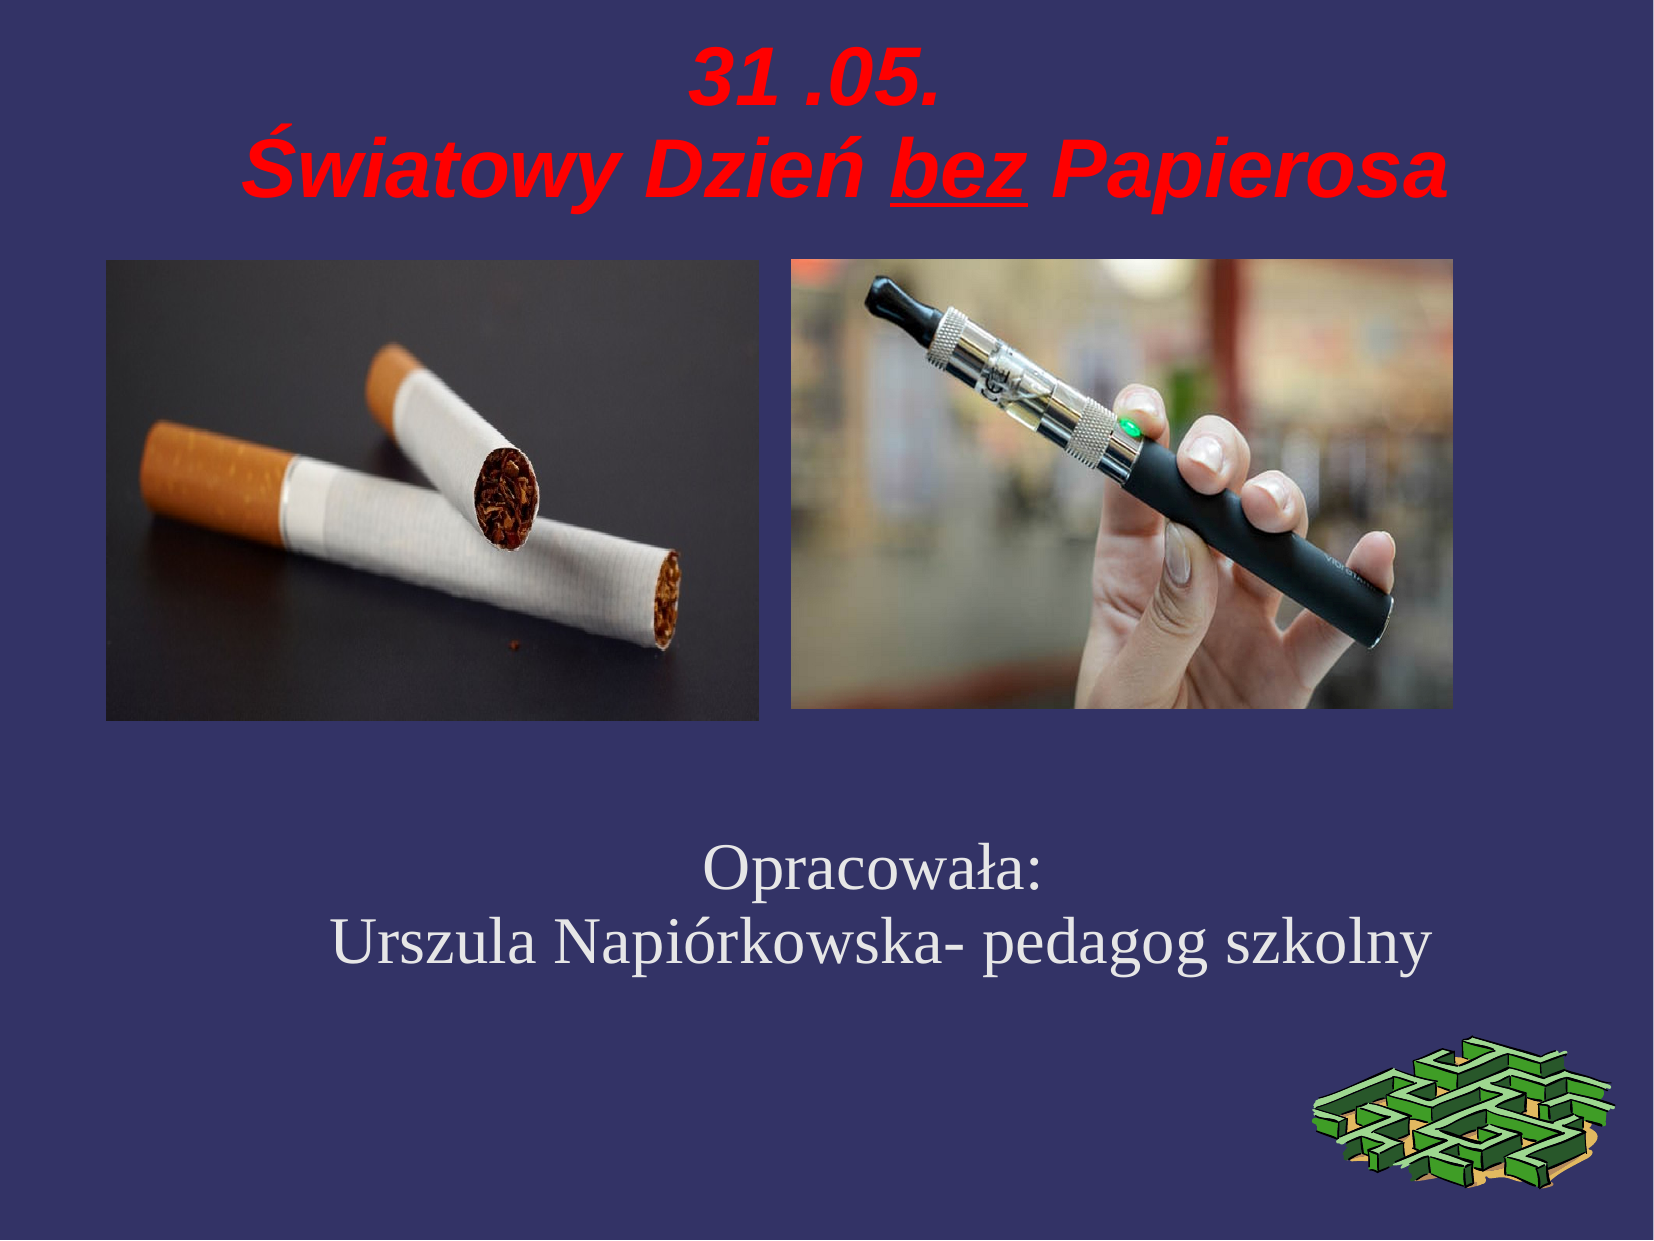

# 31 .05. Światowy Dzień bez Papierosa
Opracowała:
 Urszula Napiórkowska- pedagog szkolny